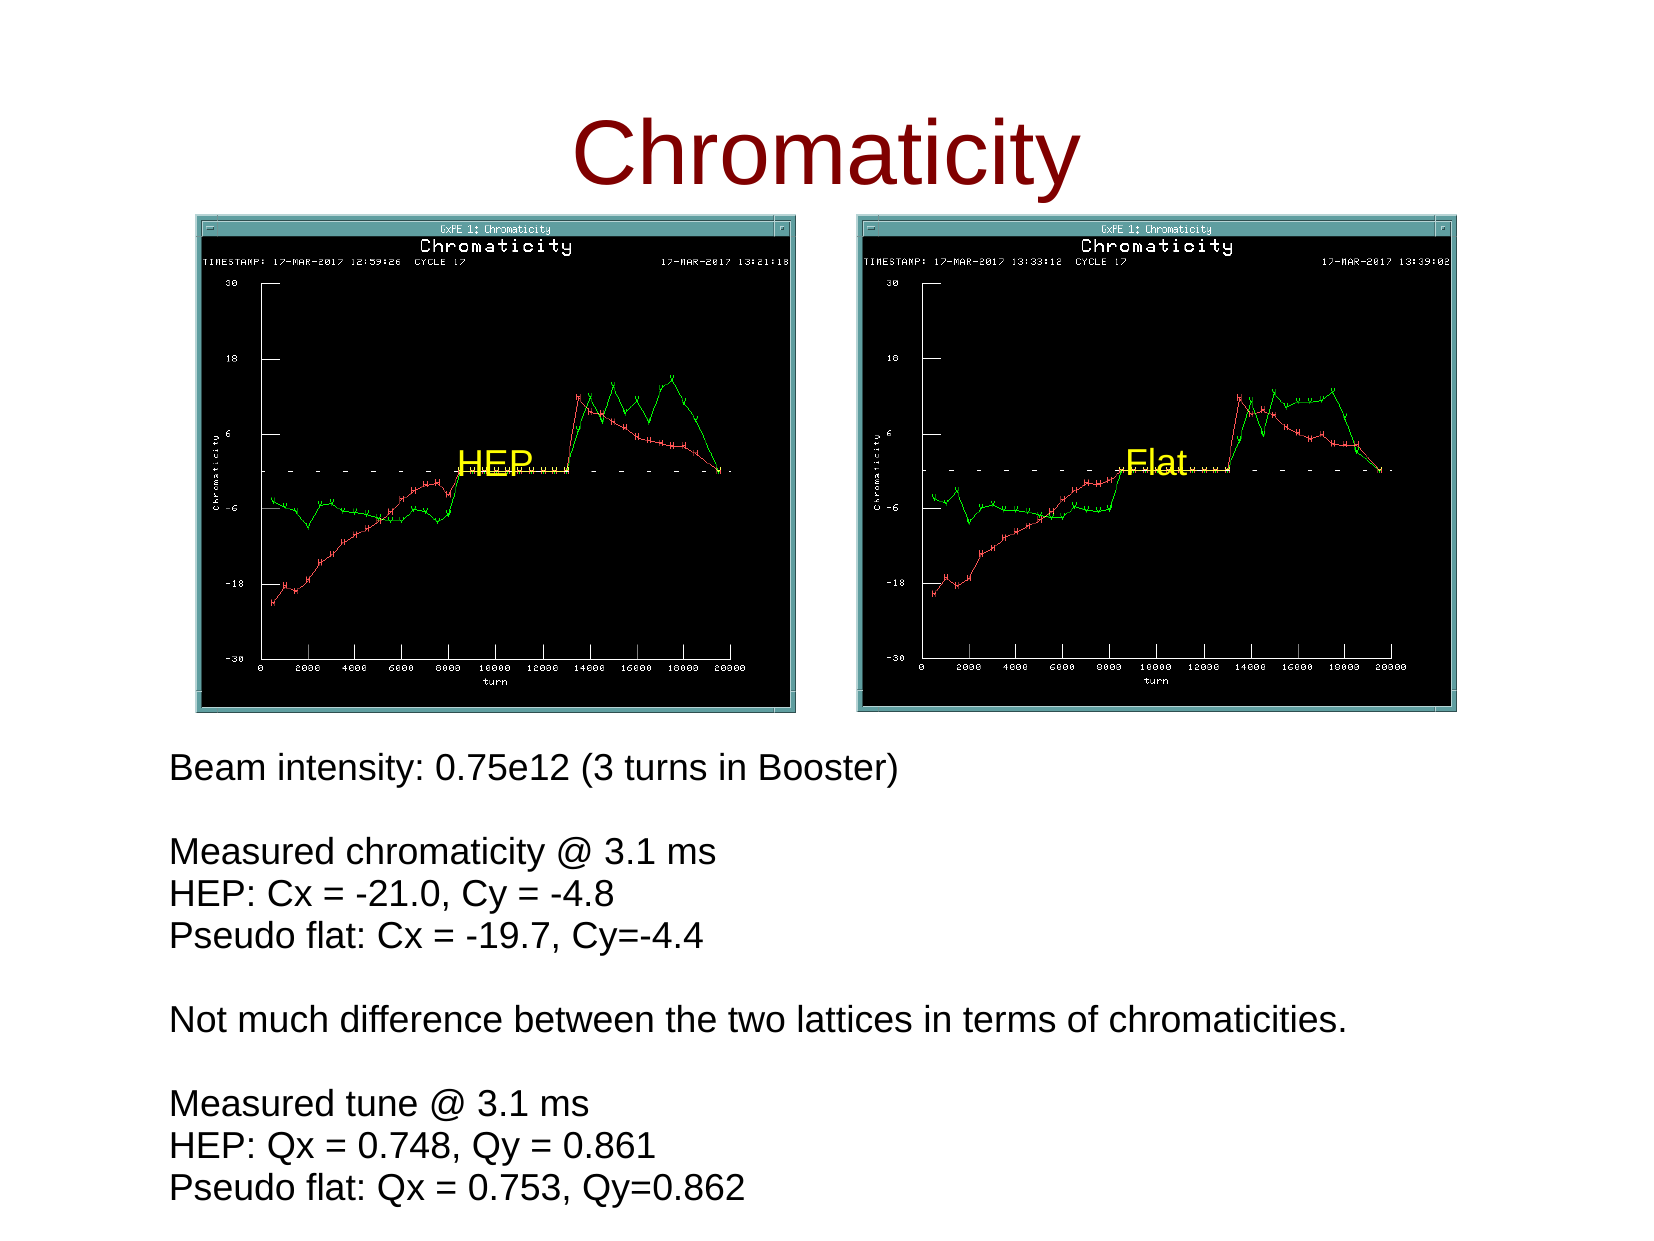

# Chromaticity
HEP
Flat
Beam intensity: 0.75e12 (3 turns in Booster)
Measured chromaticity @ 3.1 ms
HEP: Cx = -21.0, Cy = -4.8
Pseudo flat: Cx = -19.7, Cy=-4.4
Not much difference between the two lattices in terms of chromaticities.
Measured tune @ 3.1 ms
HEP: Qx = 0.748, Qy = 0.861
Pseudo flat: Qx = 0.753, Qy=0.862